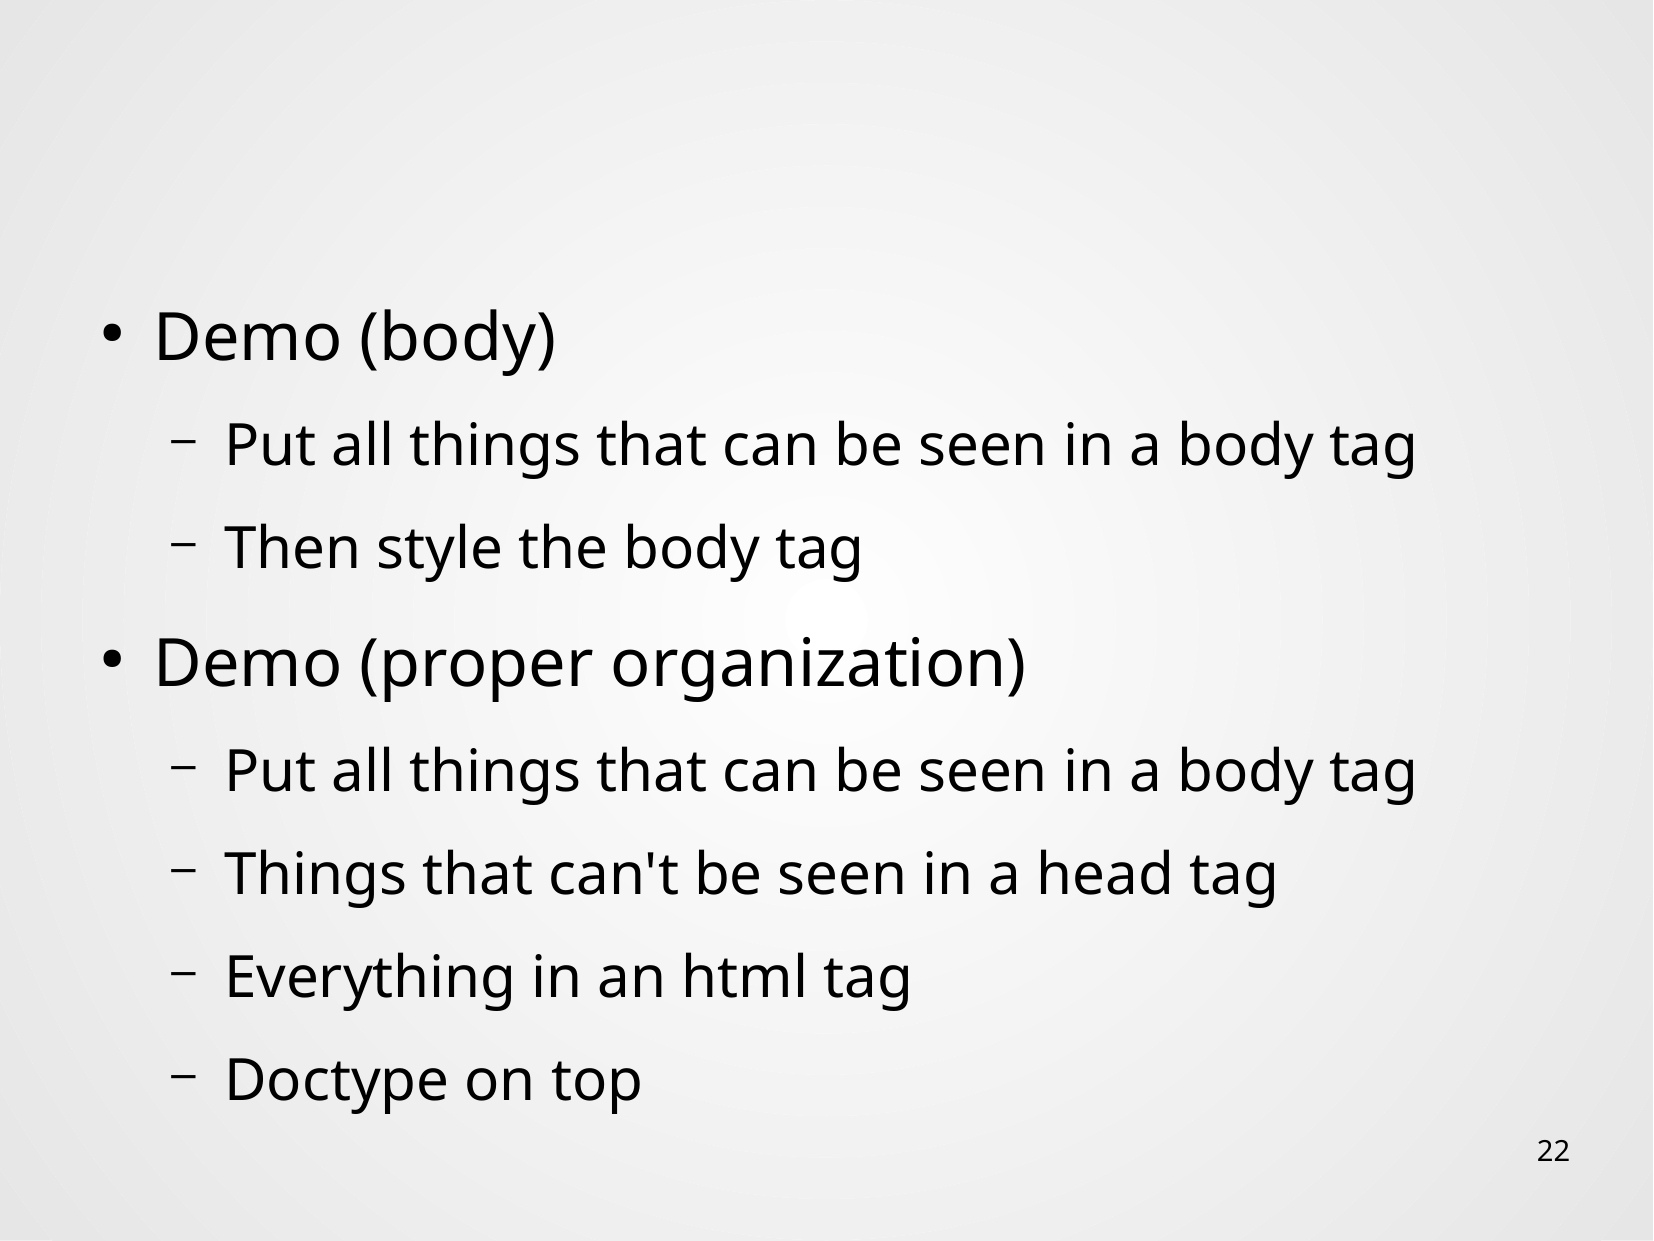

#
Demo (body)
Put all things that can be seen in a body tag
Then style the body tag
Demo (proper organization)
Put all things that can be seen in a body tag
Things that can't be seen in a head tag
Everything in an html tag
Doctype on top
22